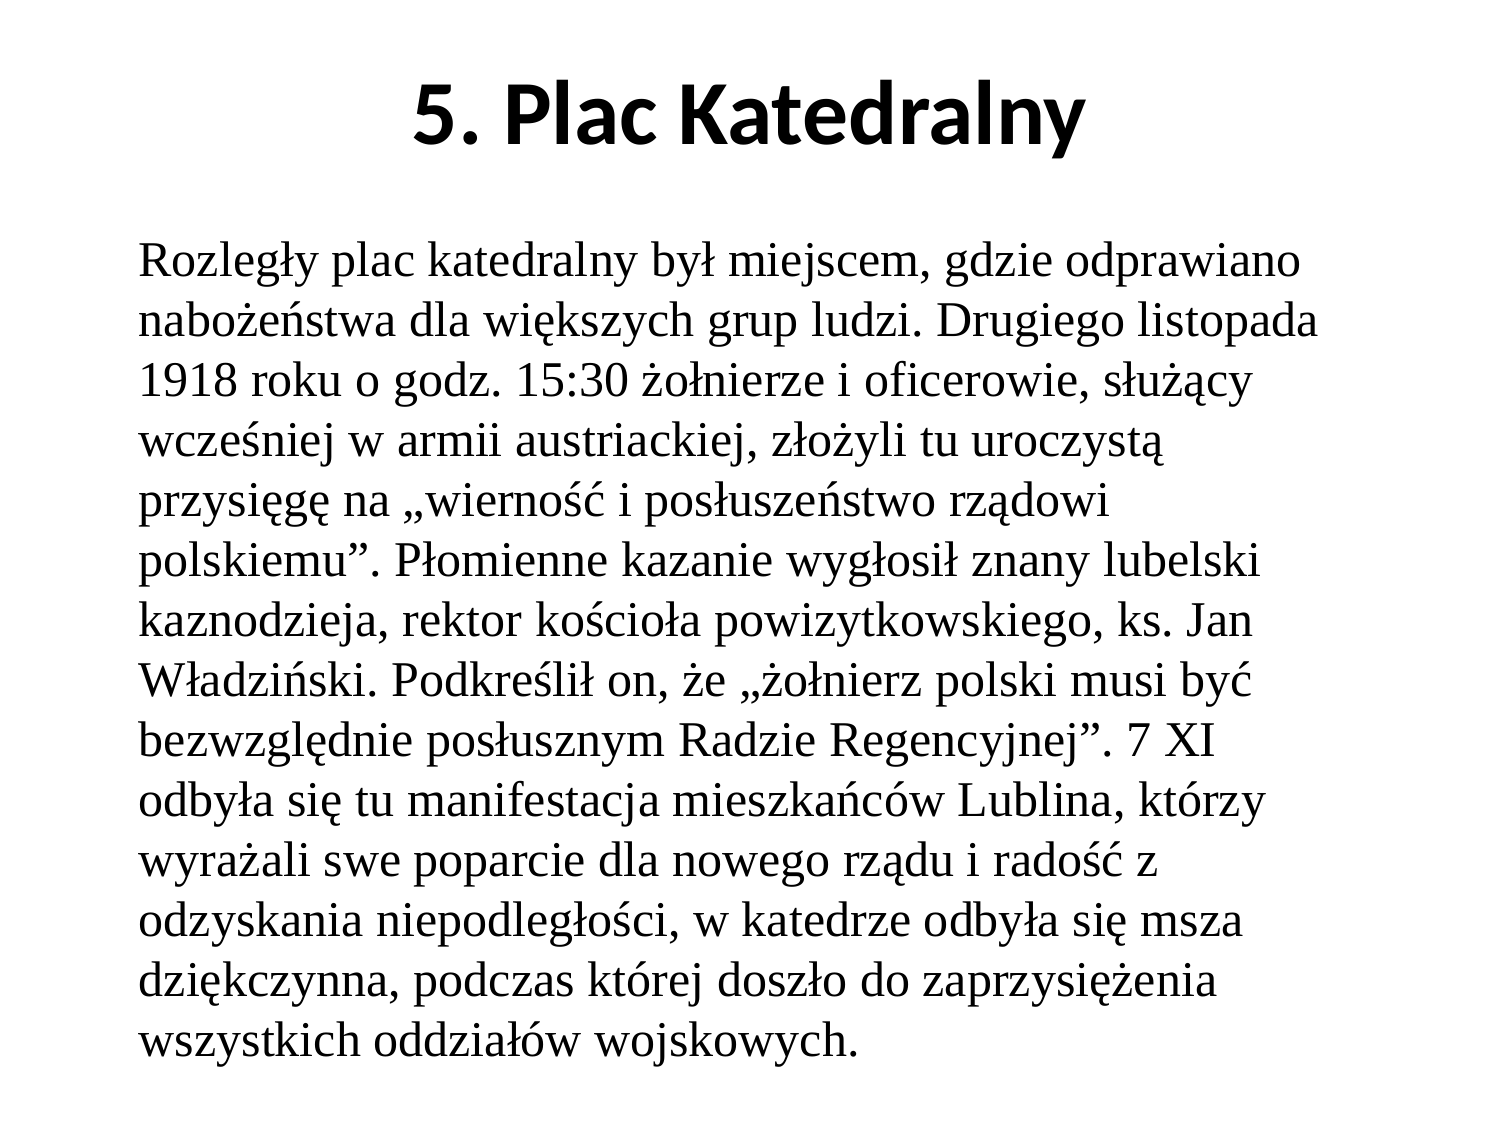

# 5. Plac Katedralny
Rozległy plac katedralny był miejscem, gdzie odprawiano nabożeństwa dla większych grup ludzi. Drugiego listopada 1918 roku o godz. 15:30 żołnierze i oficerowie, służący wcześniej w armii austriackiej, złożyli tu uroczystą przysięgę na „wierność i posłuszeństwo rządowi polskiemu”. Płomienne kazanie wygłosił znany lubelski kaznodzieja, rektor kościoła powizytkowskiego, ks. Jan Władziński. Podkreślił on, że „żołnierz polski musi być bezwzględnie posłusznym Radzie Regencyjnej”. 7 XI odbyła się tu manifestacja mieszkańców Lublina, którzy wyrażali swe poparcie dla nowego rządu i radość z odzyskania niepodległości, w katedrze odbyła się msza dziękczynna, podczas której doszło do zaprzysiężenia wszystkich oddziałów wojskowych.